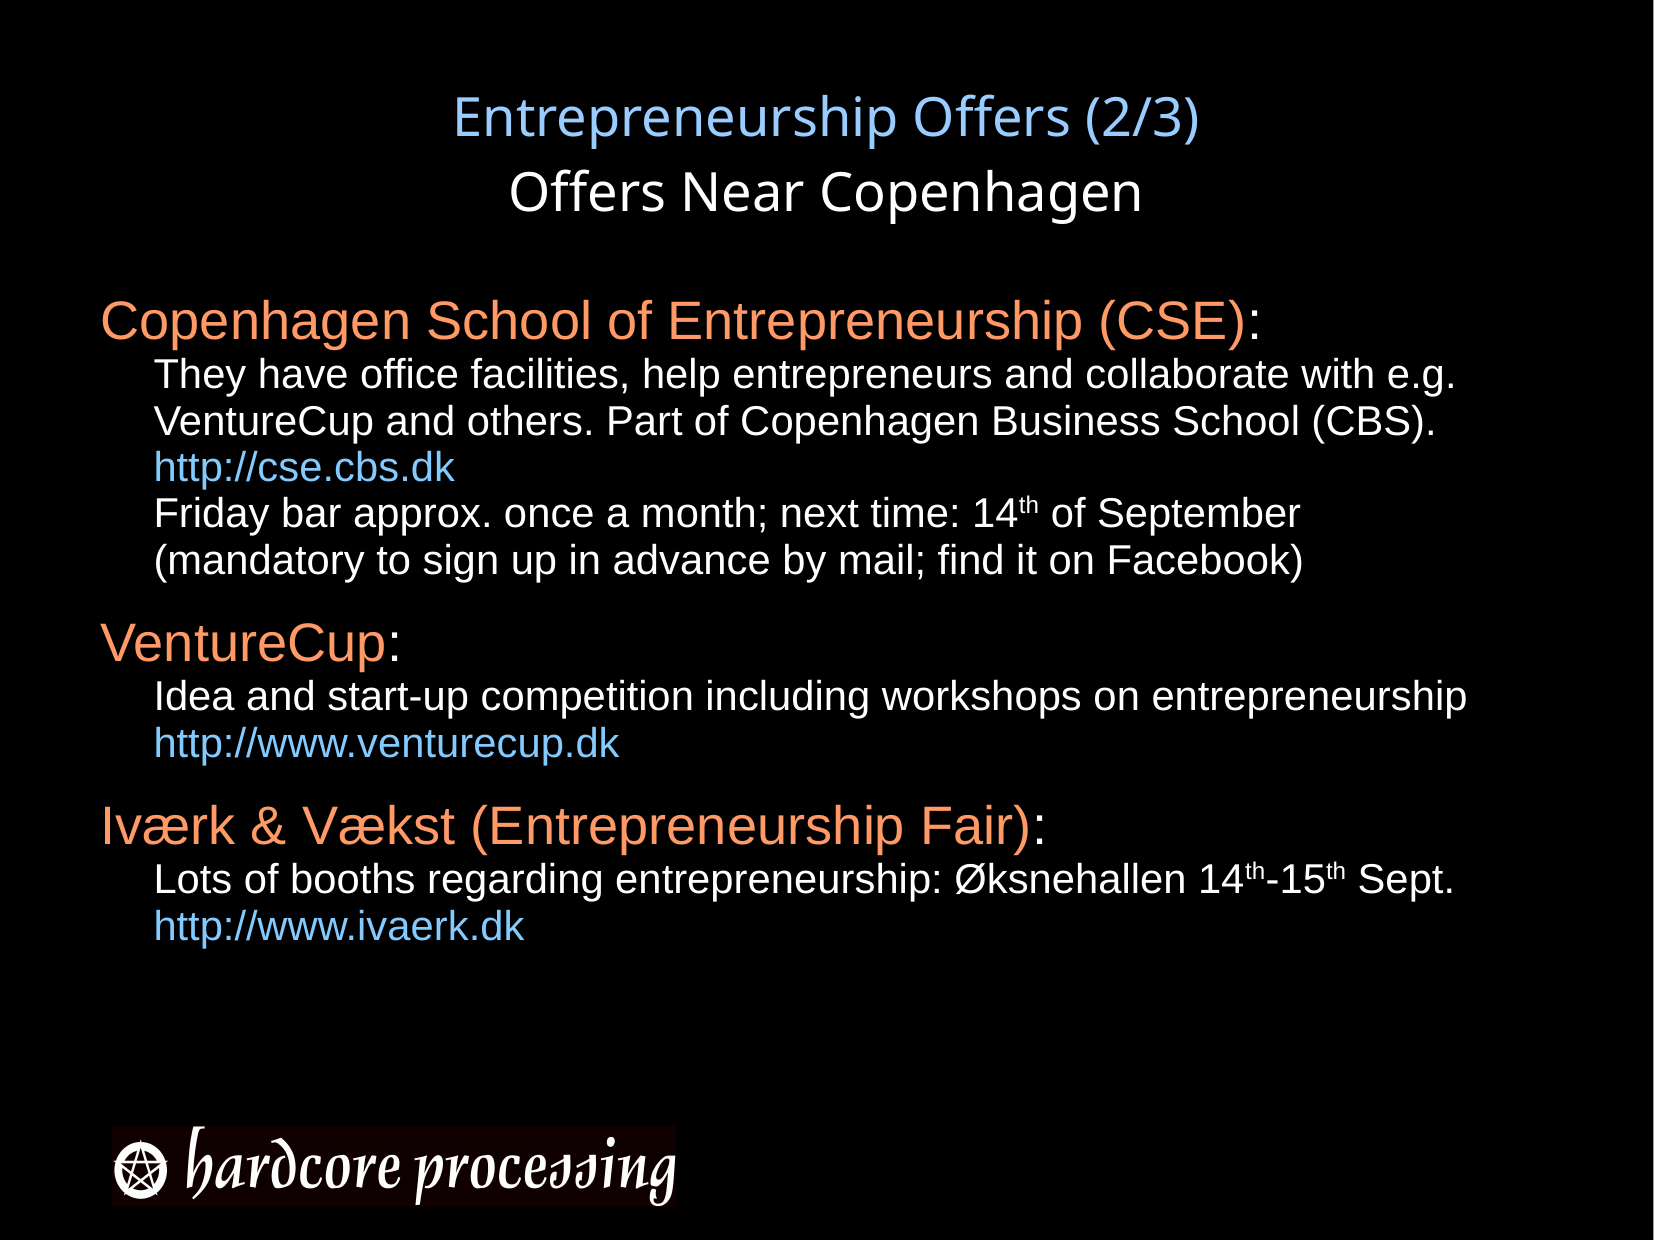

# Entrepreneurship Offers (2/3) Offers Near Copenhagen
Copenhagen School of Entrepreneurship (CSE):
They have office facilities, help entrepreneurs and collaborate with e.g. VentureCup and others. Part of Copenhagen Business School (CBS).
http://cse.cbs.dk
Friday bar approx. once a month; next time: 14th of September
(mandatory to sign up in advance by mail; find it on Facebook)
VentureCup:
Idea and start-up competition including workshops on entrepreneurship
http://www.venturecup.dk
Iværk & Vækst (Entrepreneurship Fair):
Lots of booths regarding entrepreneurship: Øksnehallen 14th-15th Sept.
http://www.ivaerk.dk